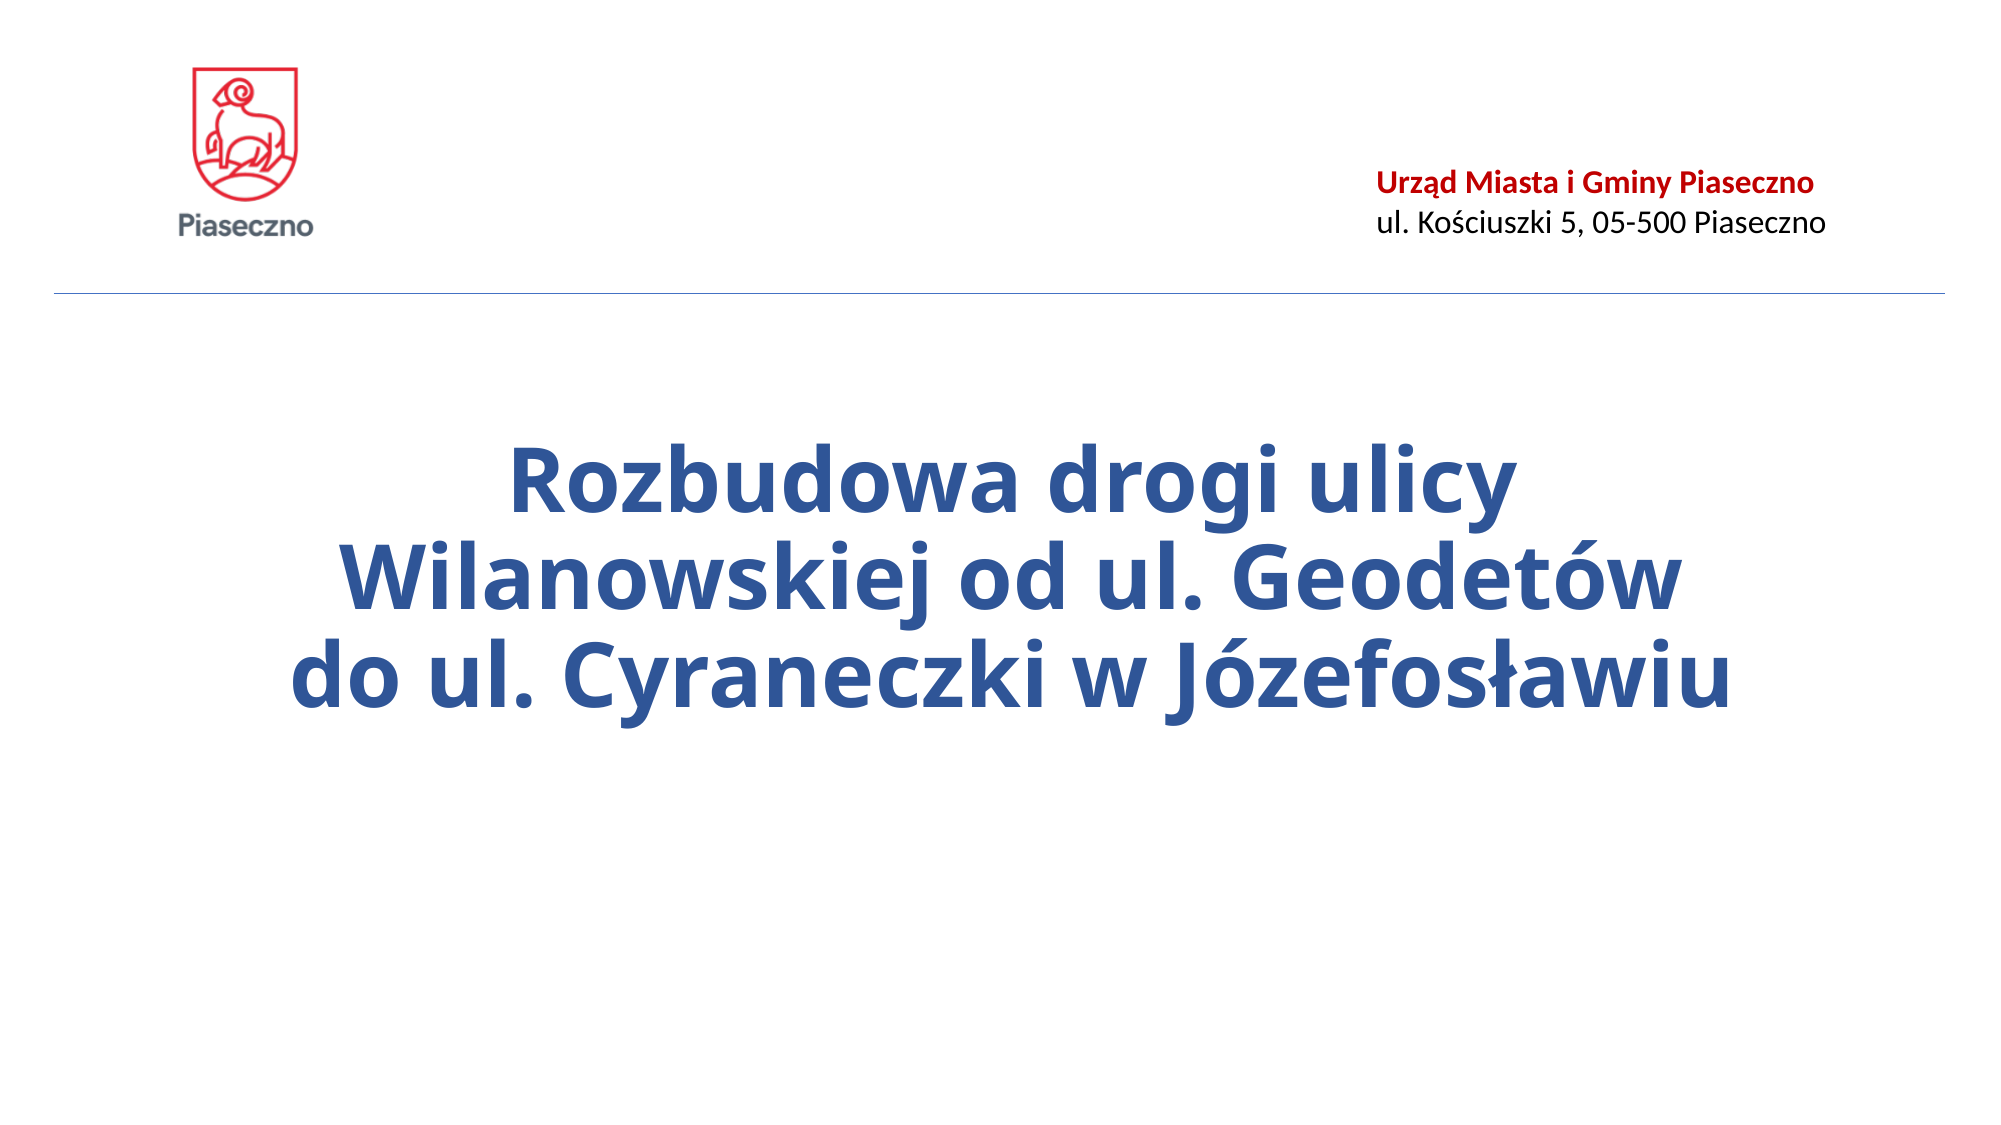

Urząd Miasta i Gminy Piaseczno
ul. Kościuszki 5, 05-500 Piaseczno
# Rozbudowa drogi ulicy Wilanowskiej od ul. Geodetów do ul. Cyraneczki w Józefosławiu